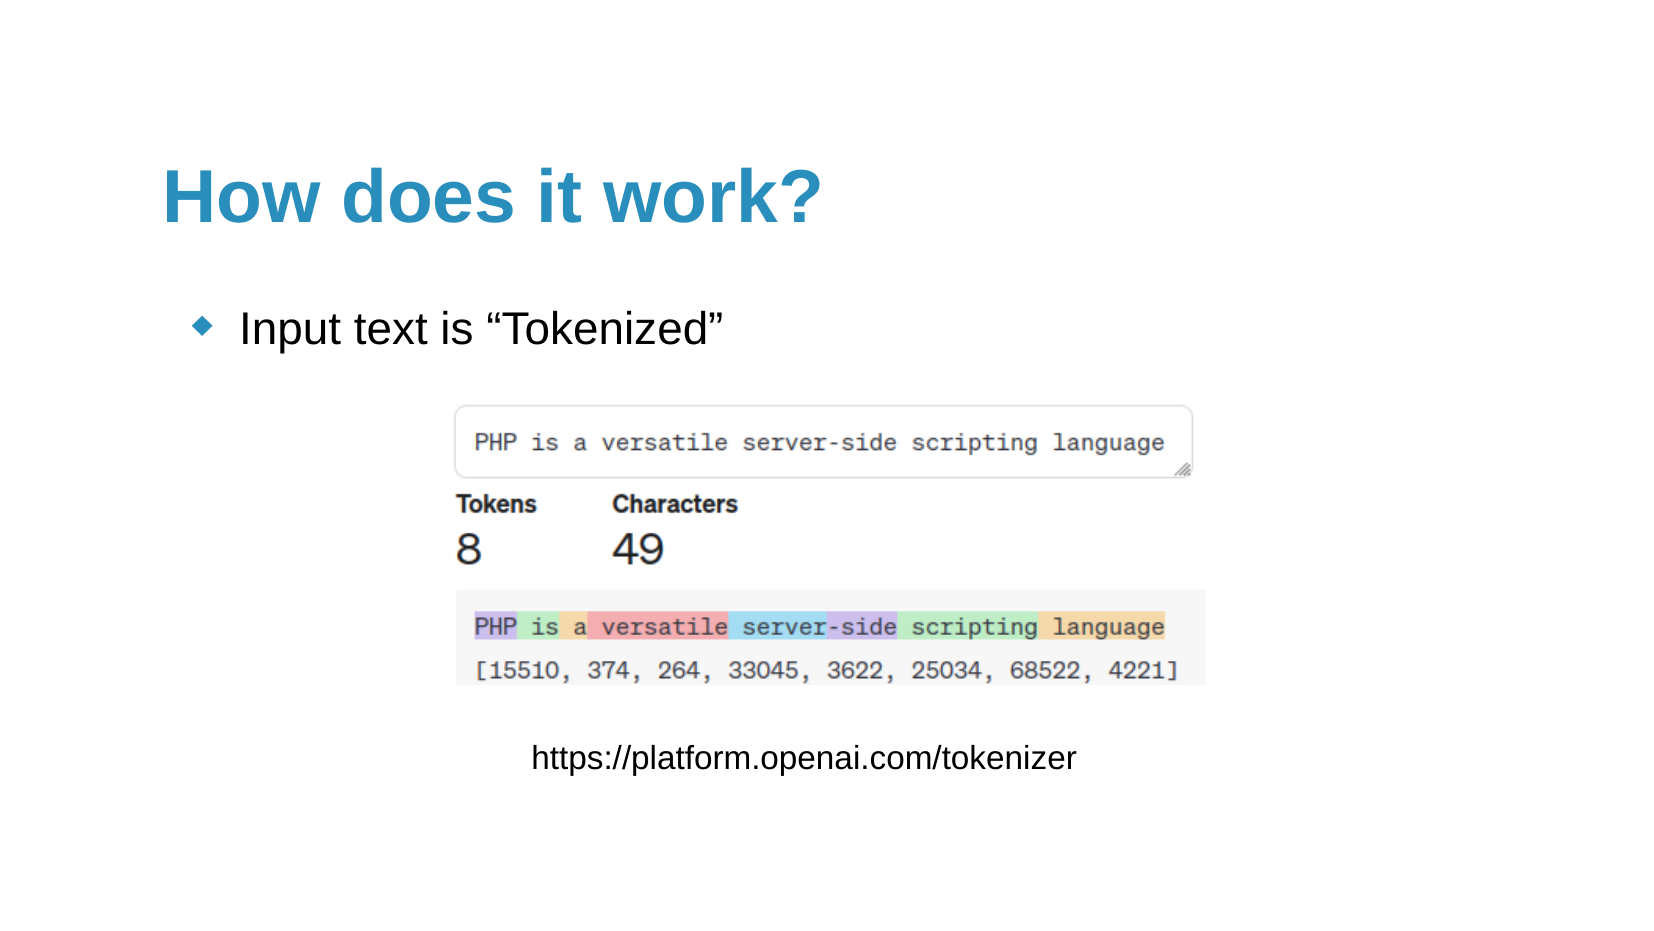

How does it work?
Input text is “Tokenized”
https://platform.openai.com/tokenizer